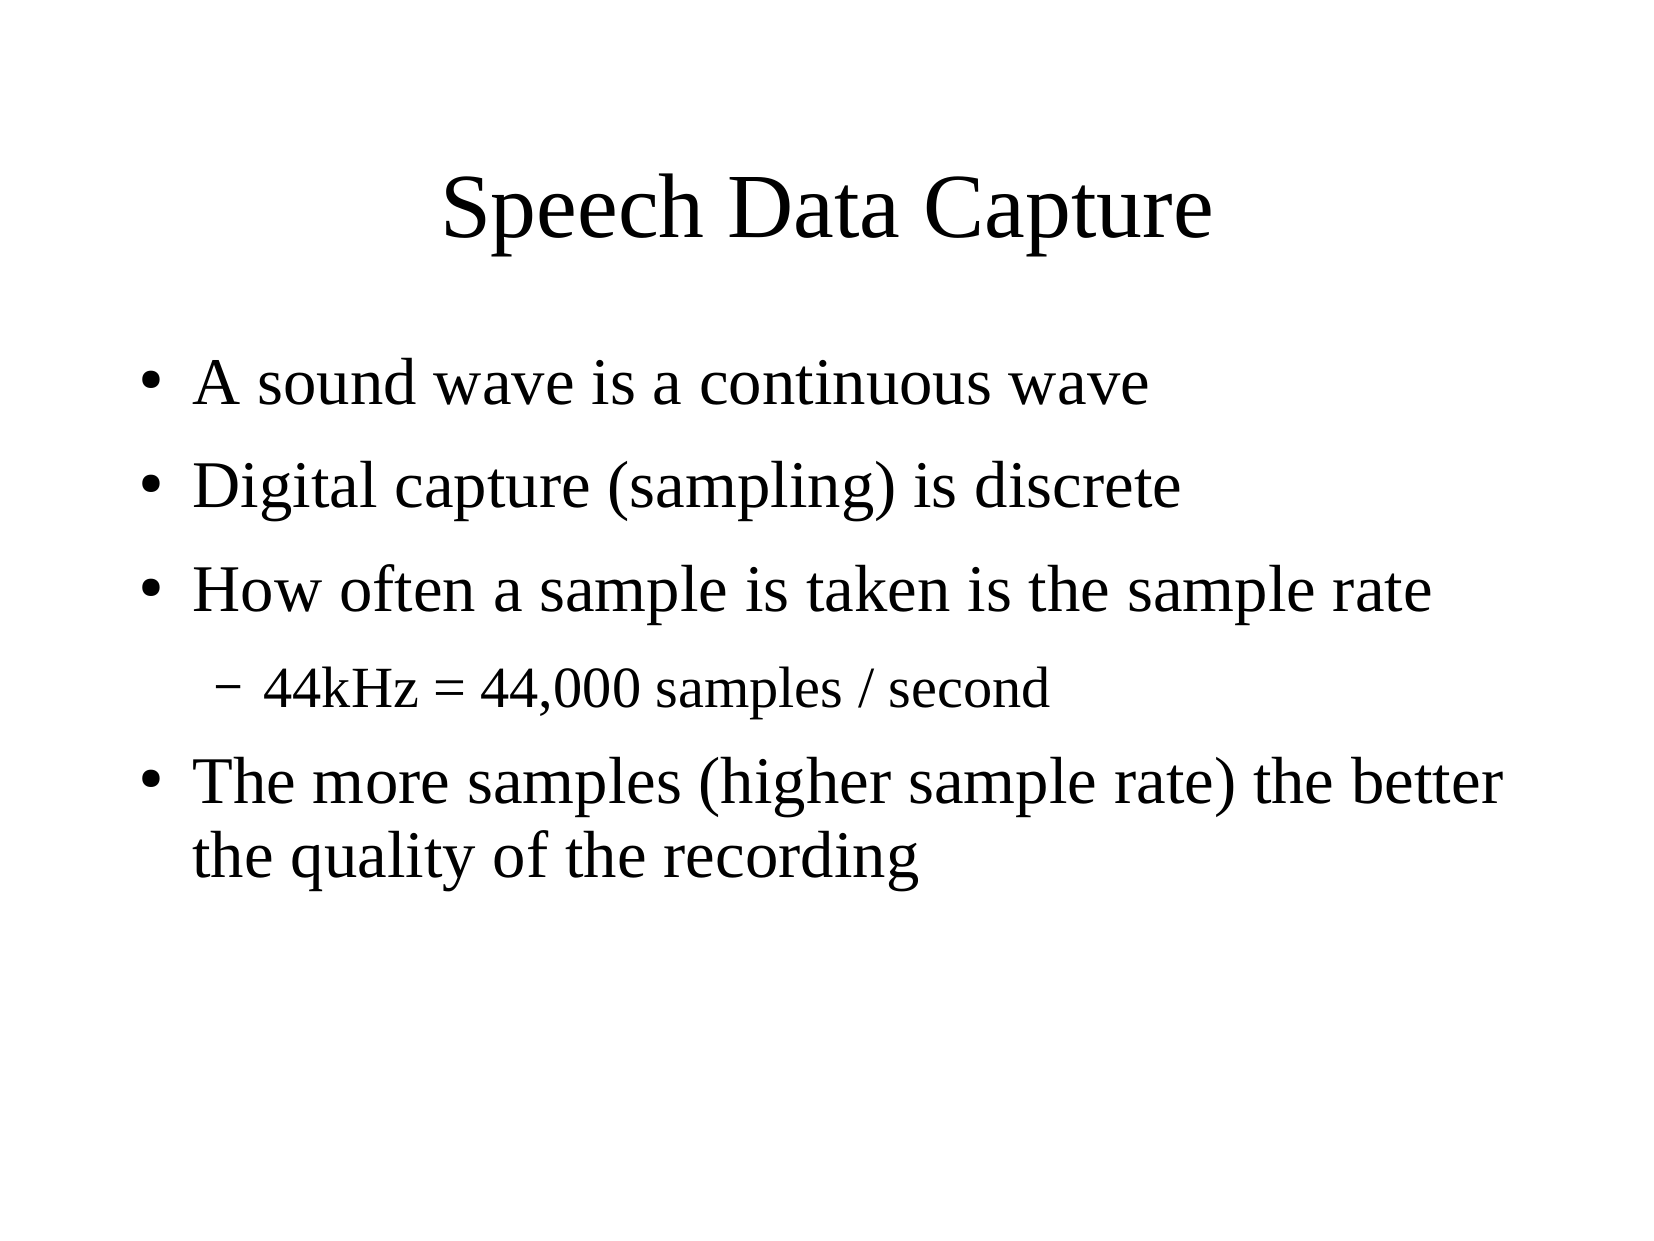

# Speech Data Capture
A sound wave is a continuous wave
Digital capture (sampling) is discrete
How often a sample is taken is the sample rate
44kHz = 44,000 samples / second
The more samples (higher sample rate) the better the quality of the recording